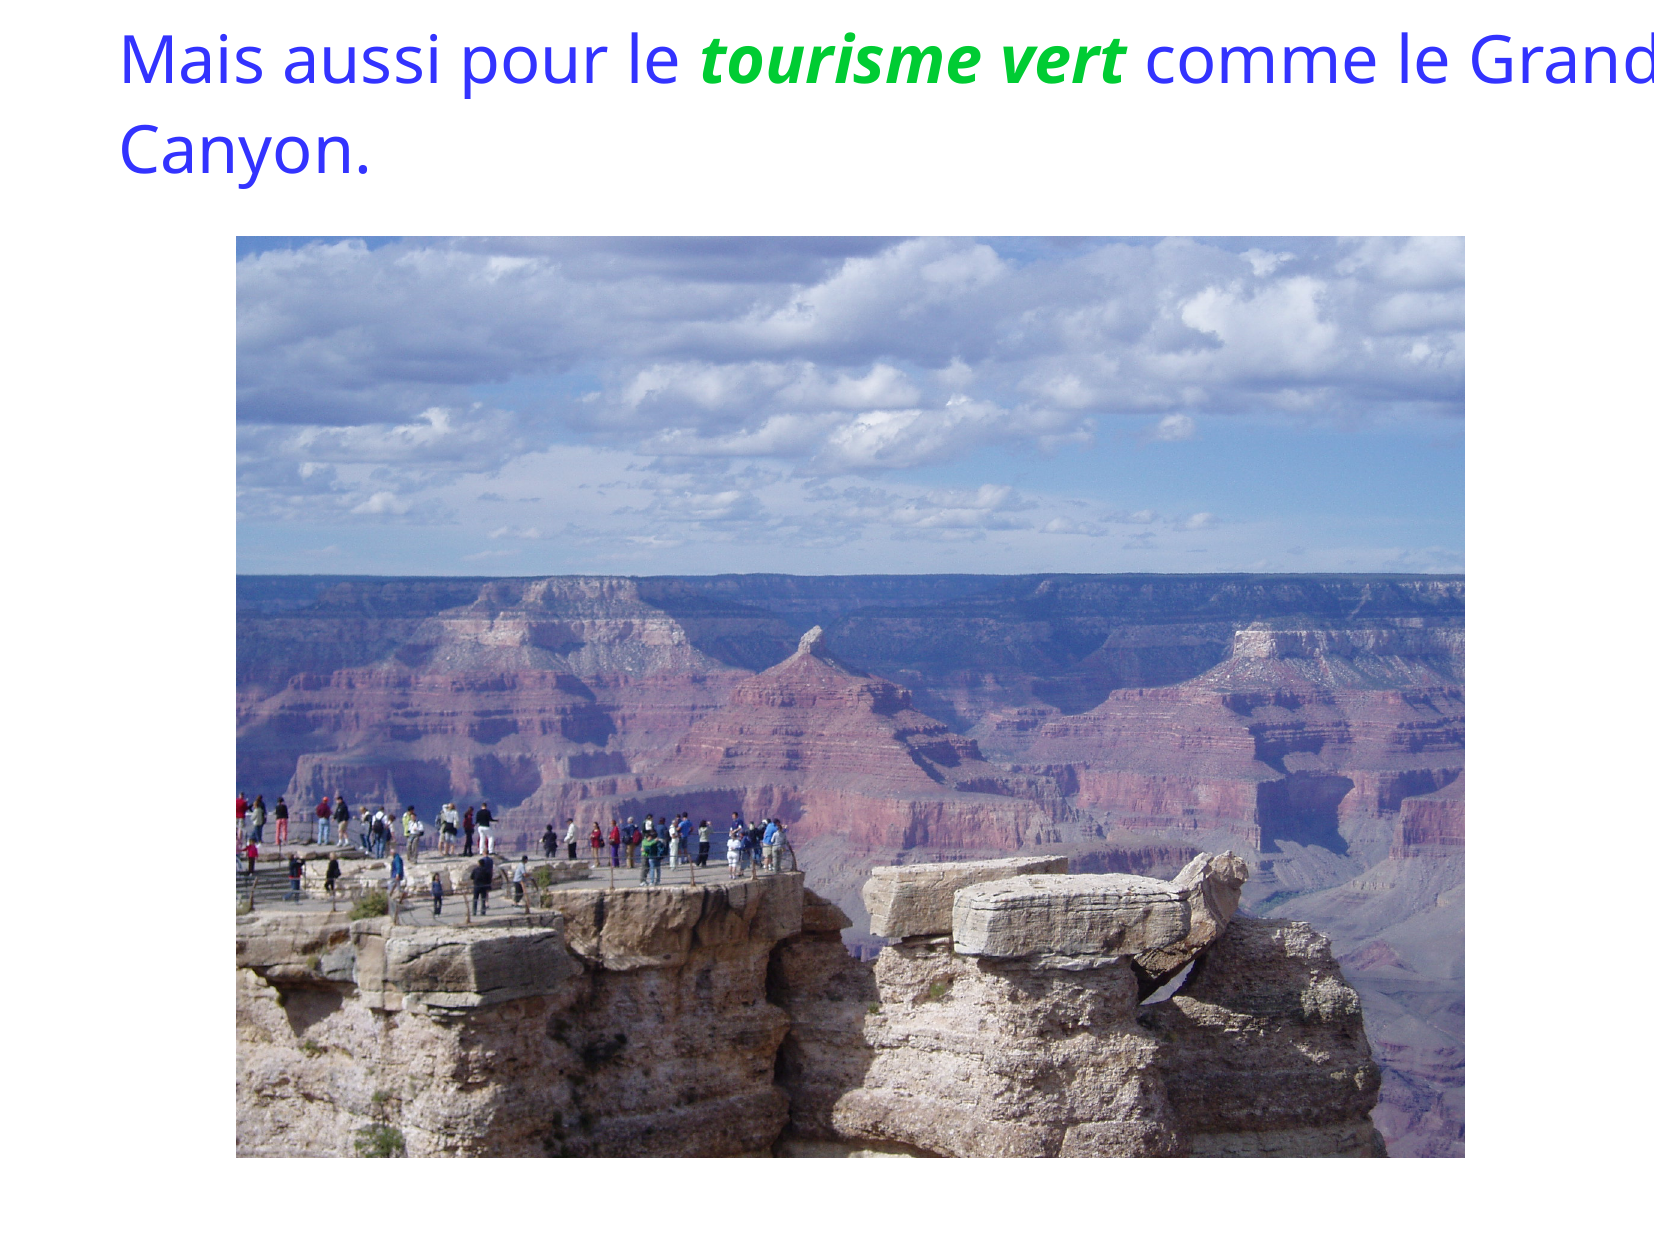

# Mais aussi pour le tourisme vert comme le Grand Canyon.